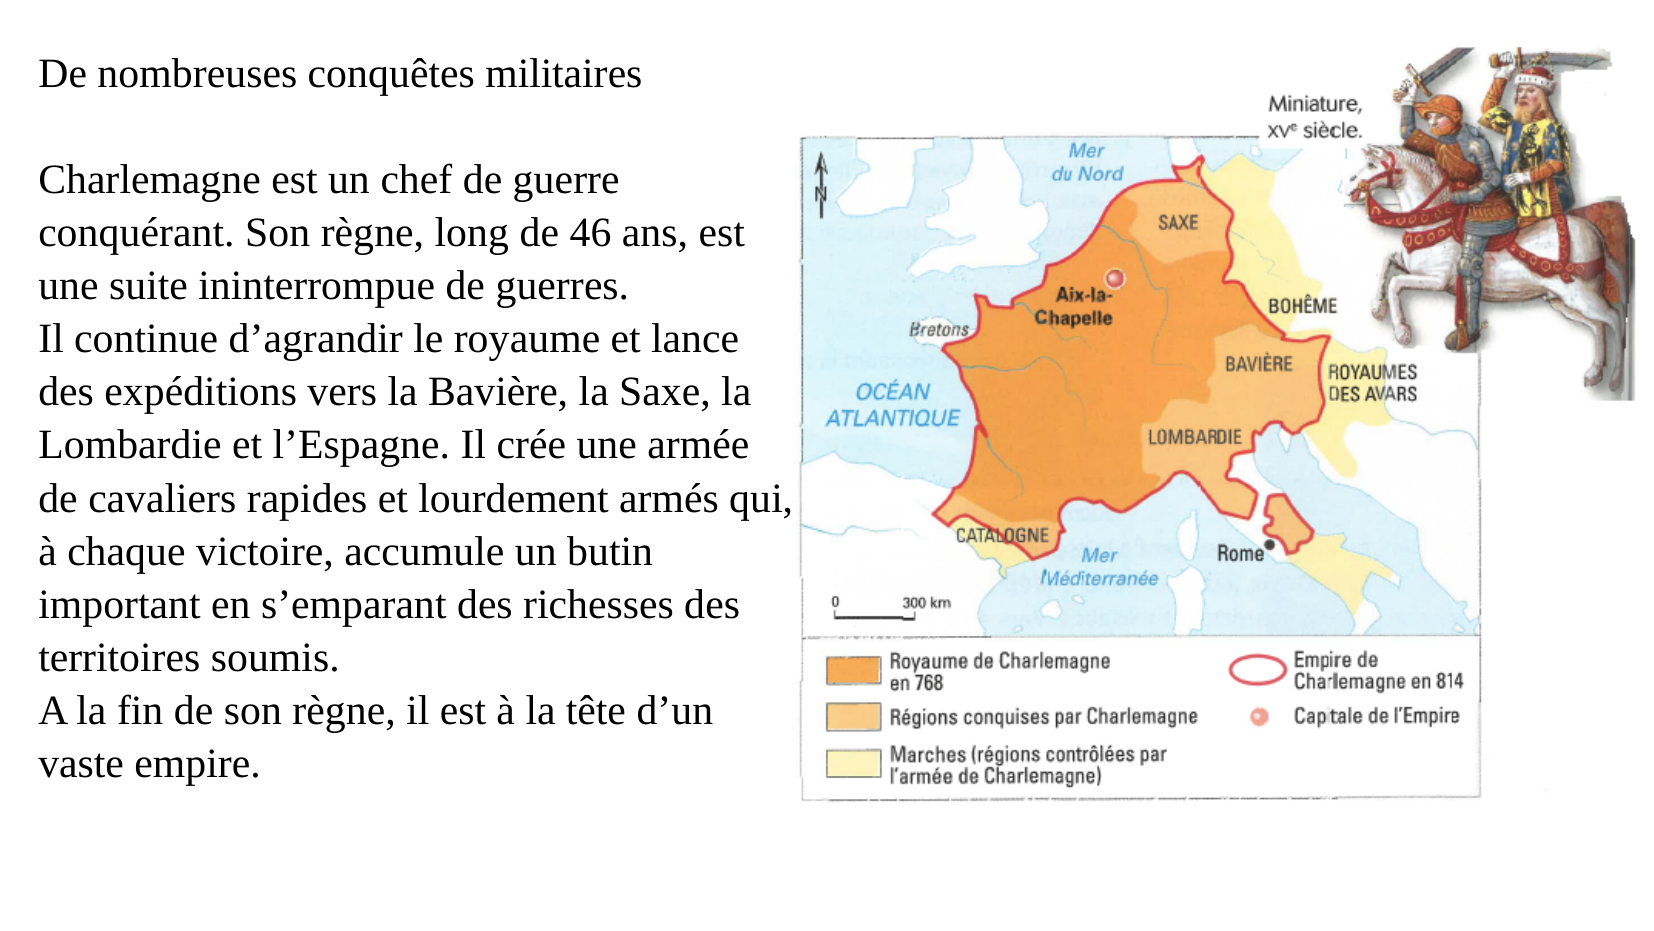

De nombreuses conquêtes militaires
Charlemagne est un chef de guerre
conquérant. Son règne, long de 46 ans, est
une suite ininterrompue de guerres.
Il continue d’agrandir le royaume et lance
des expéditions vers la Bavière, la Saxe, la
Lombardie et l’Espagne. Il crée une armée
de cavaliers rapides et lourdement armés qui,
à chaque victoire, accumule un butin
important en s’emparant des richesses des
territoires soumis.
A la fin de son règne, il est à la tête d’un
vaste empire.